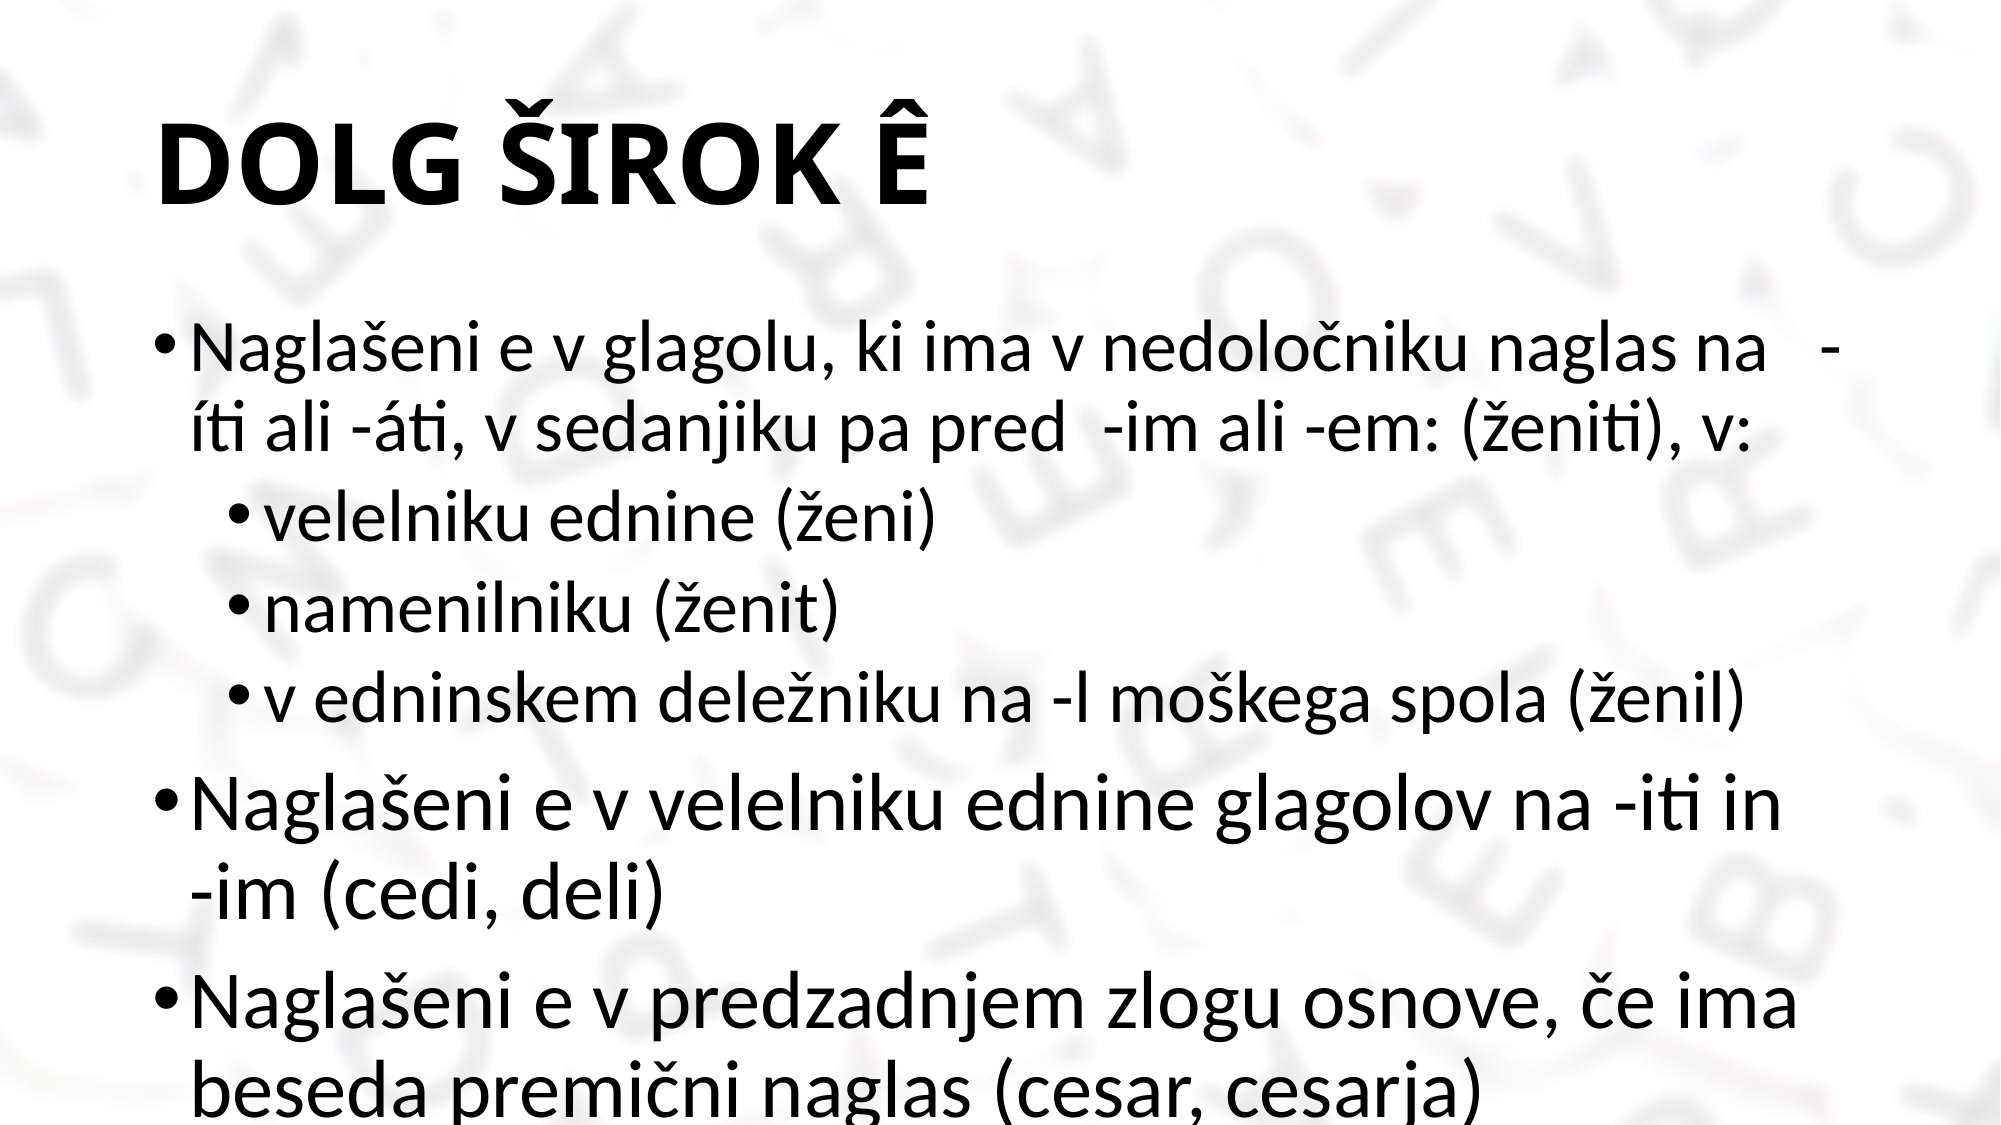

# DOLG ŠIROK Ê
Naglašeni e v glagolu, ki ima v nedoločniku naglas na -íti ali -áti, v sedanjiku pa pred -im ali -em: (ženiti), v:
velelniku ednine (ženi)
namenilniku (ženit)
v edninskem deležniku na -l moškega spola (ženil)
Naglašeni e v velelniku ednine glagolov na -iti in -im (cedi, deli)
Naglašeni e v predzadnjem zlogu osnove, če ima beseda premični naglas (cesar, cesarja)